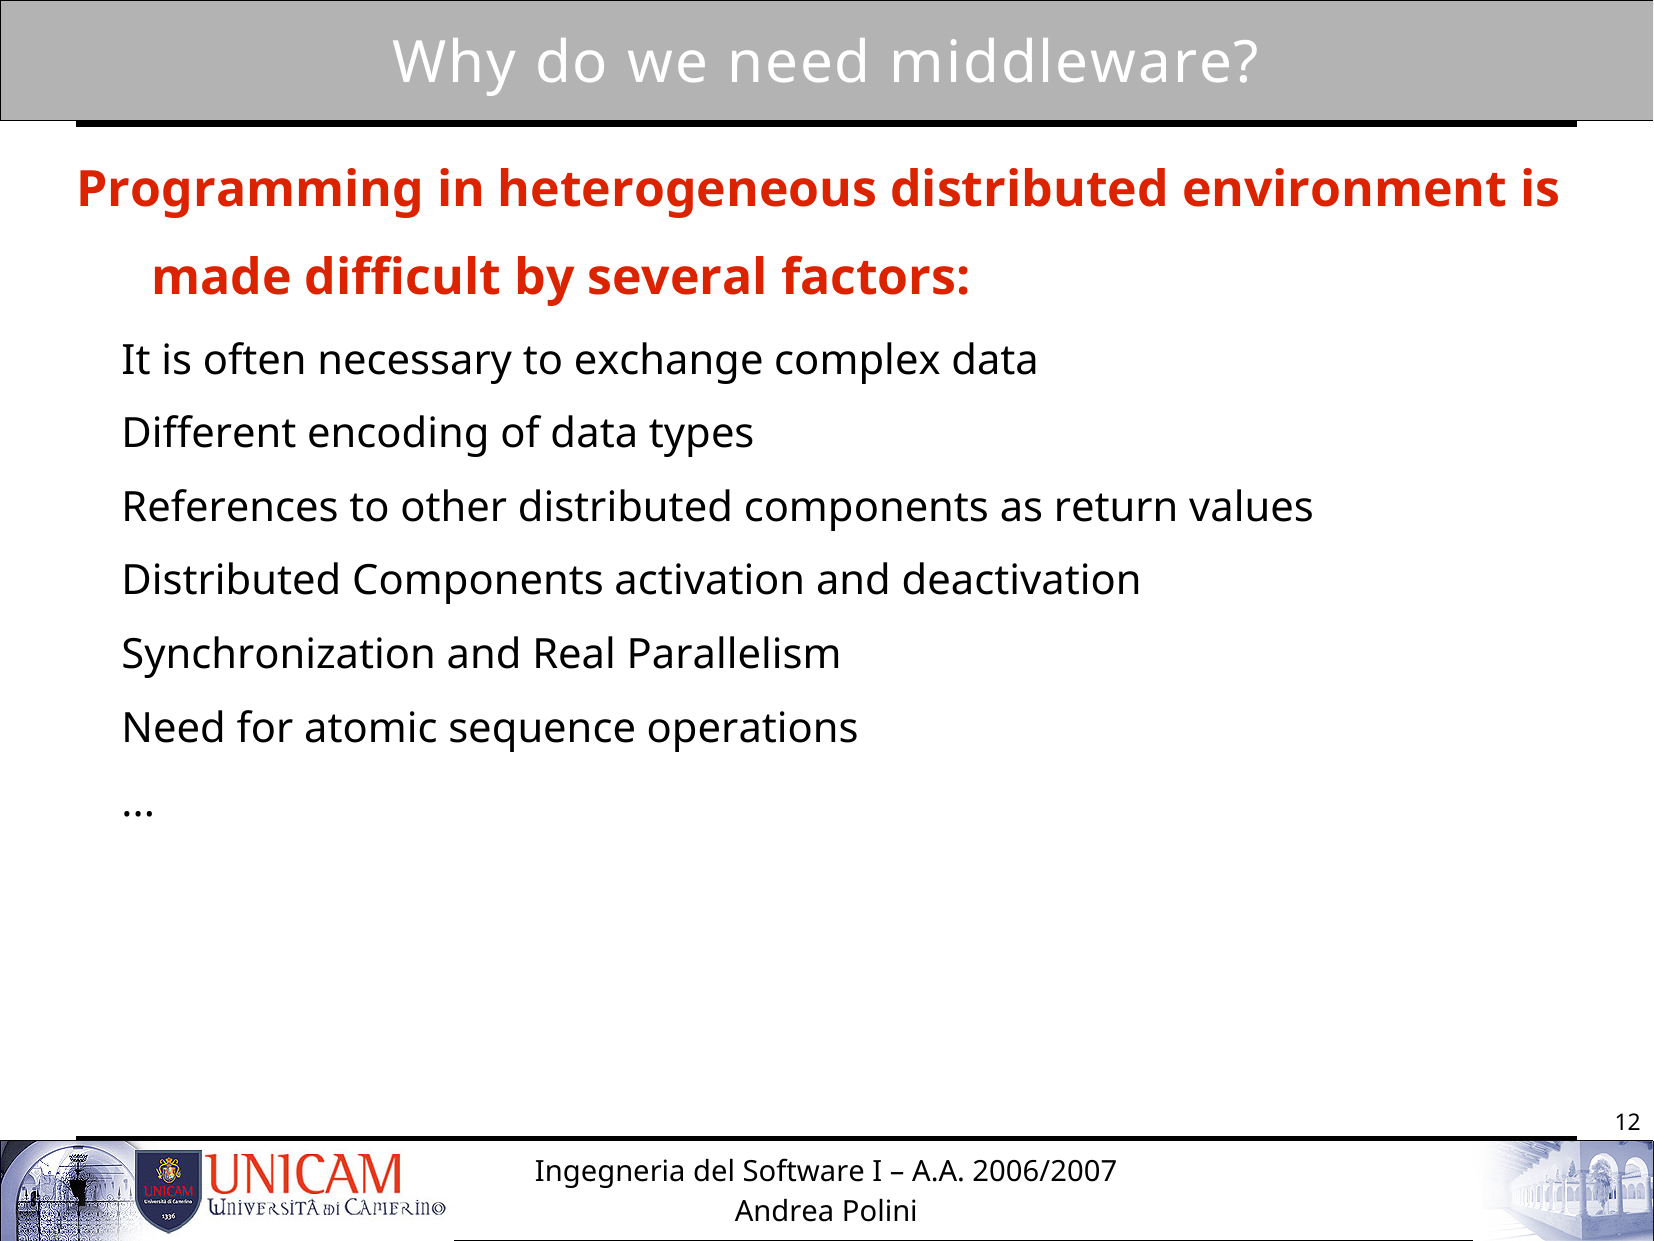

# Why do we need middleware?
Programming in heterogeneous distributed environment is made difficult by several factors:
It is often necessary to exchange complex data
Different encoding of data types
References to other distributed components as return values
Distributed Components activation and deactivation
Synchronization and Real Parallelism
Need for atomic sequence operations
...
12